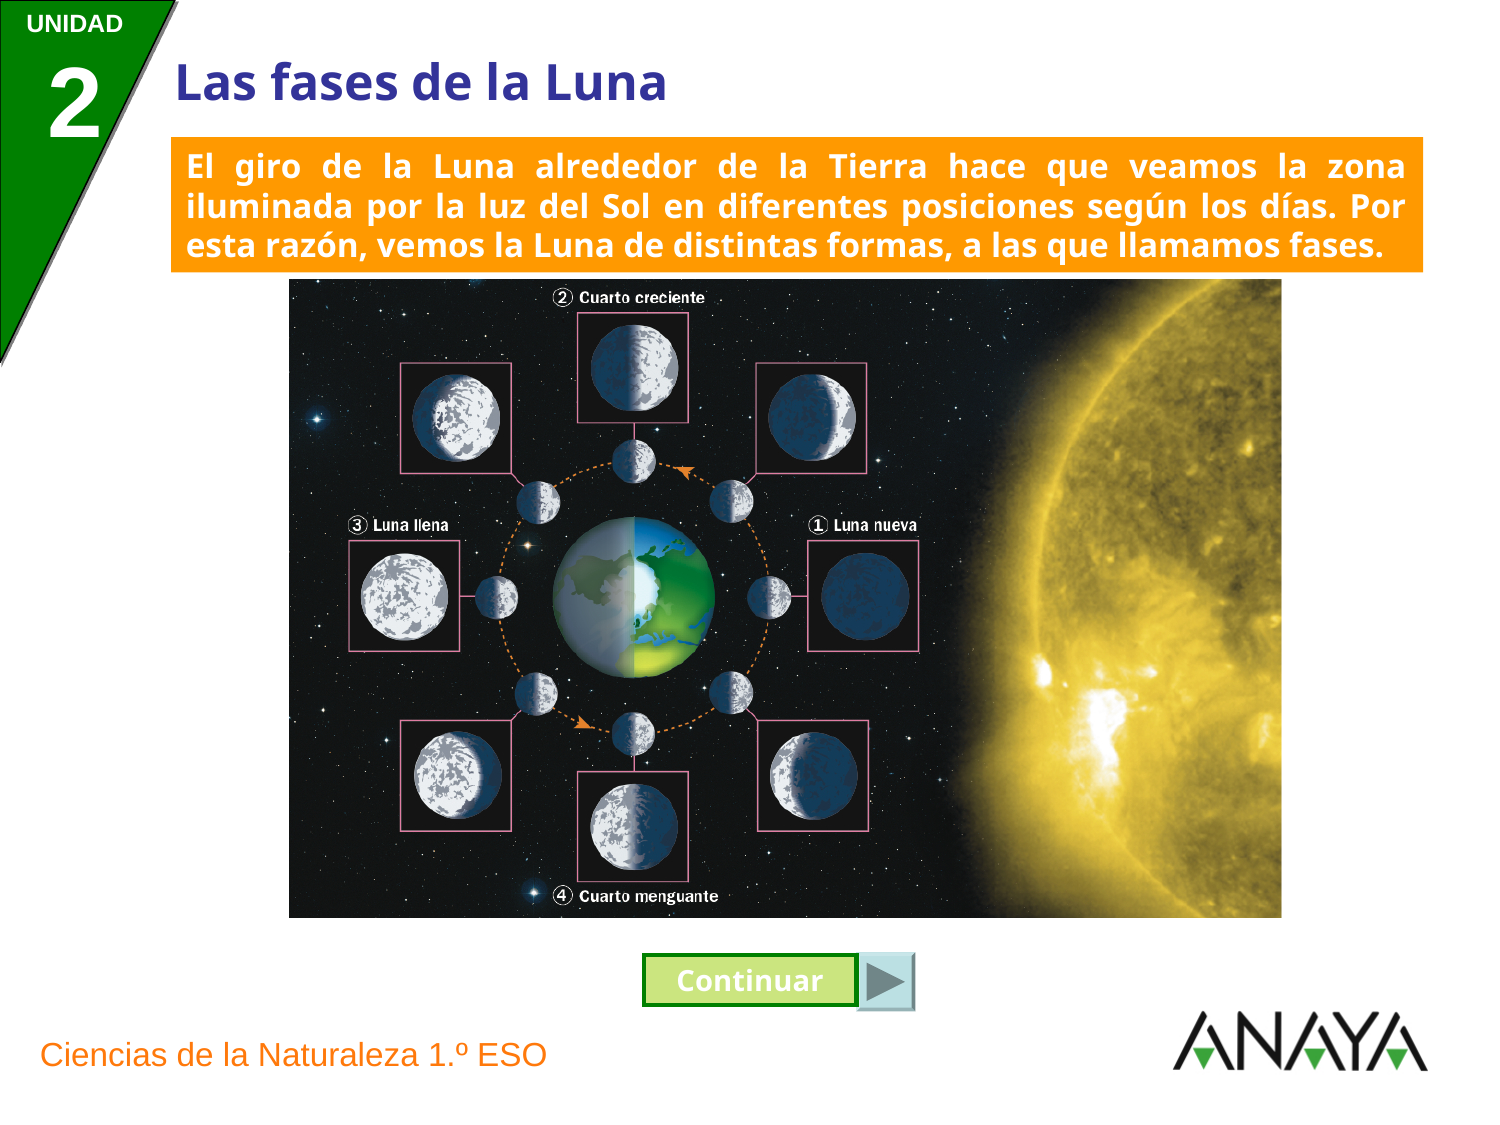

El giro de la Luna alrededor de la Tierra hace que veamos la zona iluminada por la luz del Sol en diferentes posiciones según los días. Por esta razón, vemos la Luna de distintas formas, a las que llamamos fases.
Continuar